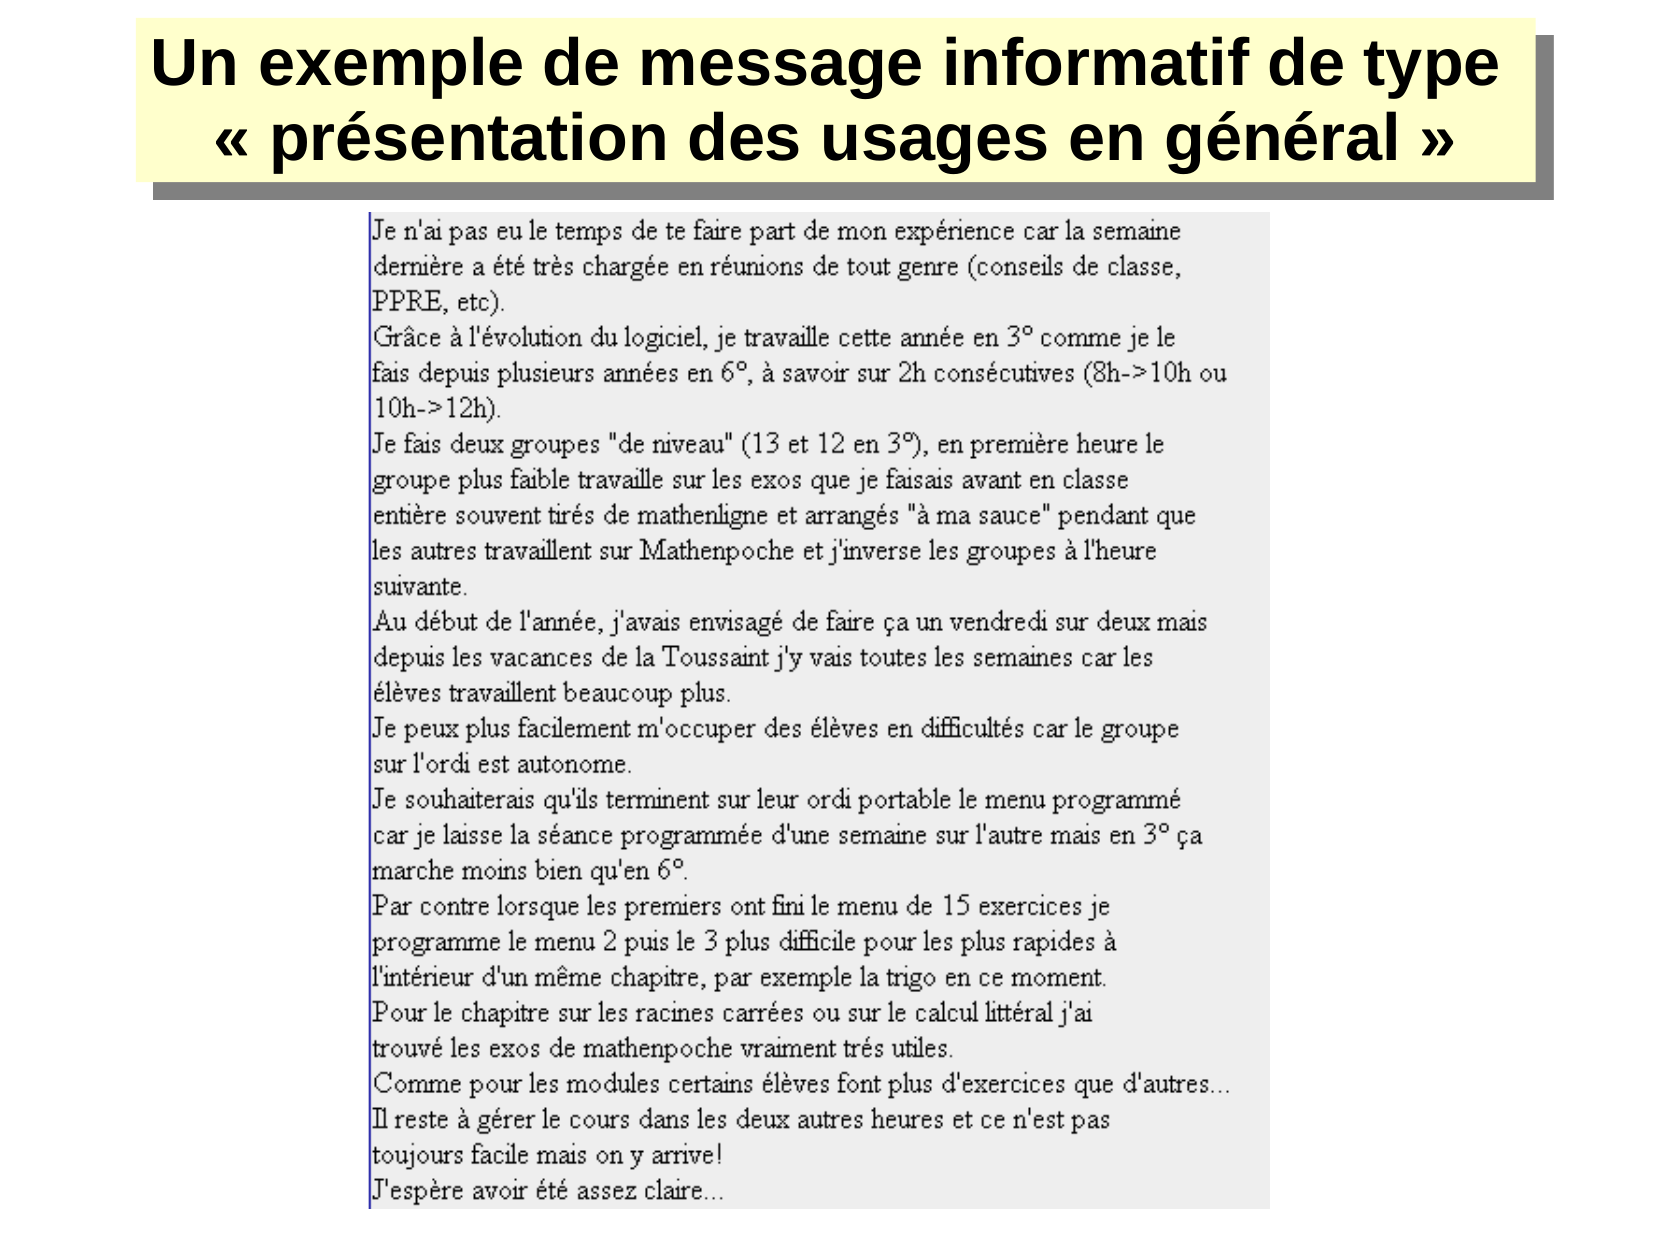

Un exemple de message informatif de type
« présentation des usages en général »